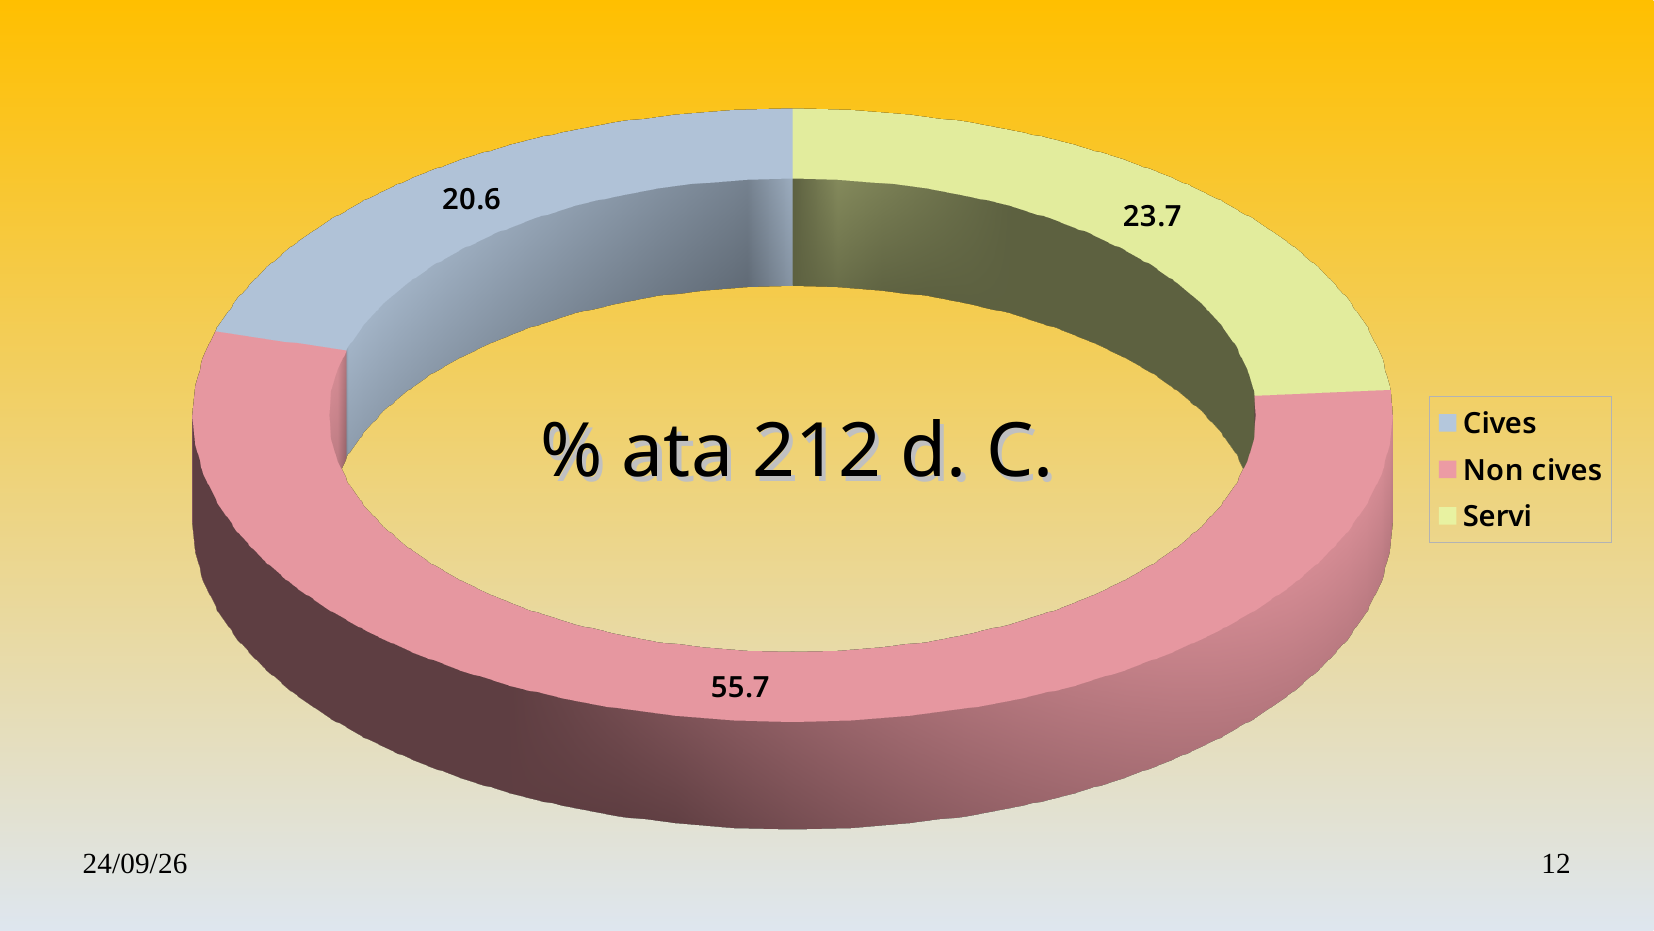

### Chart
| Category | Columna 1 | Columna 2 | Columna 3 |
|---|---|---|---|
| Cives | 20.6 | None | None |
| Non cives | 55.7 | None | None |
| Servi | 23.7 | None | None |% ata 212 d. C.
12